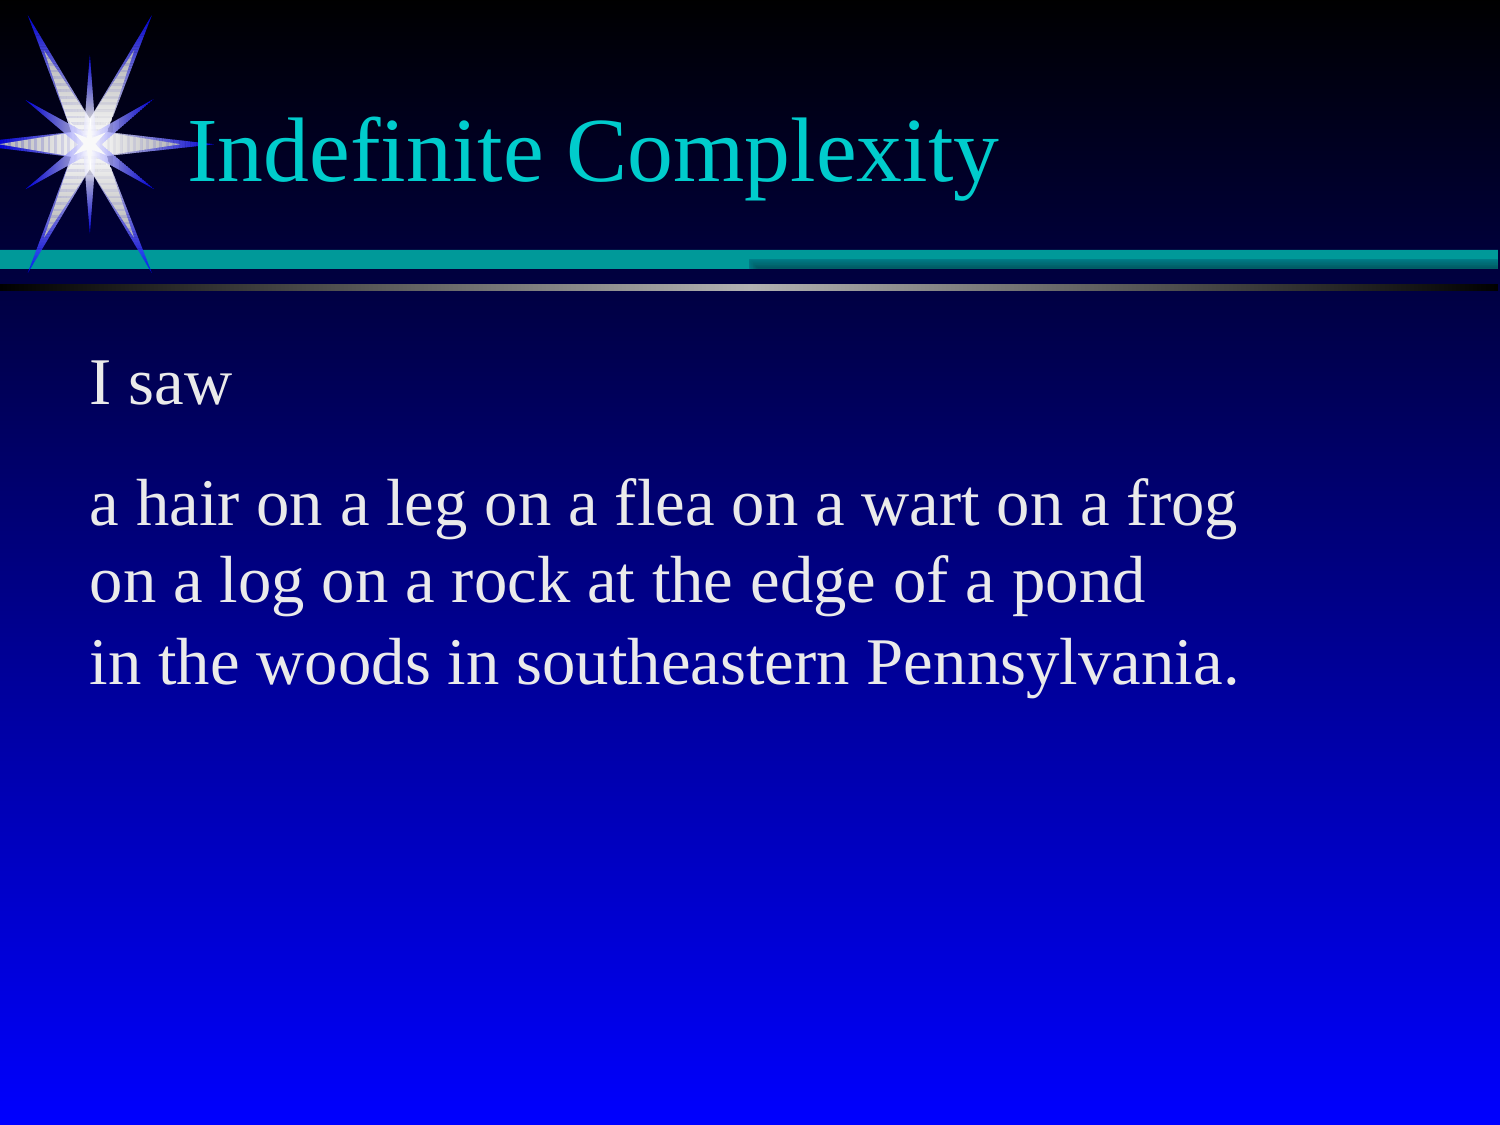

# Indefinite Complexity
I saw
a hair on a leg on a flea on a wart on a frog
on a log on a rock at the edge of a pond
in the woods in southeastern Pennsylvania.